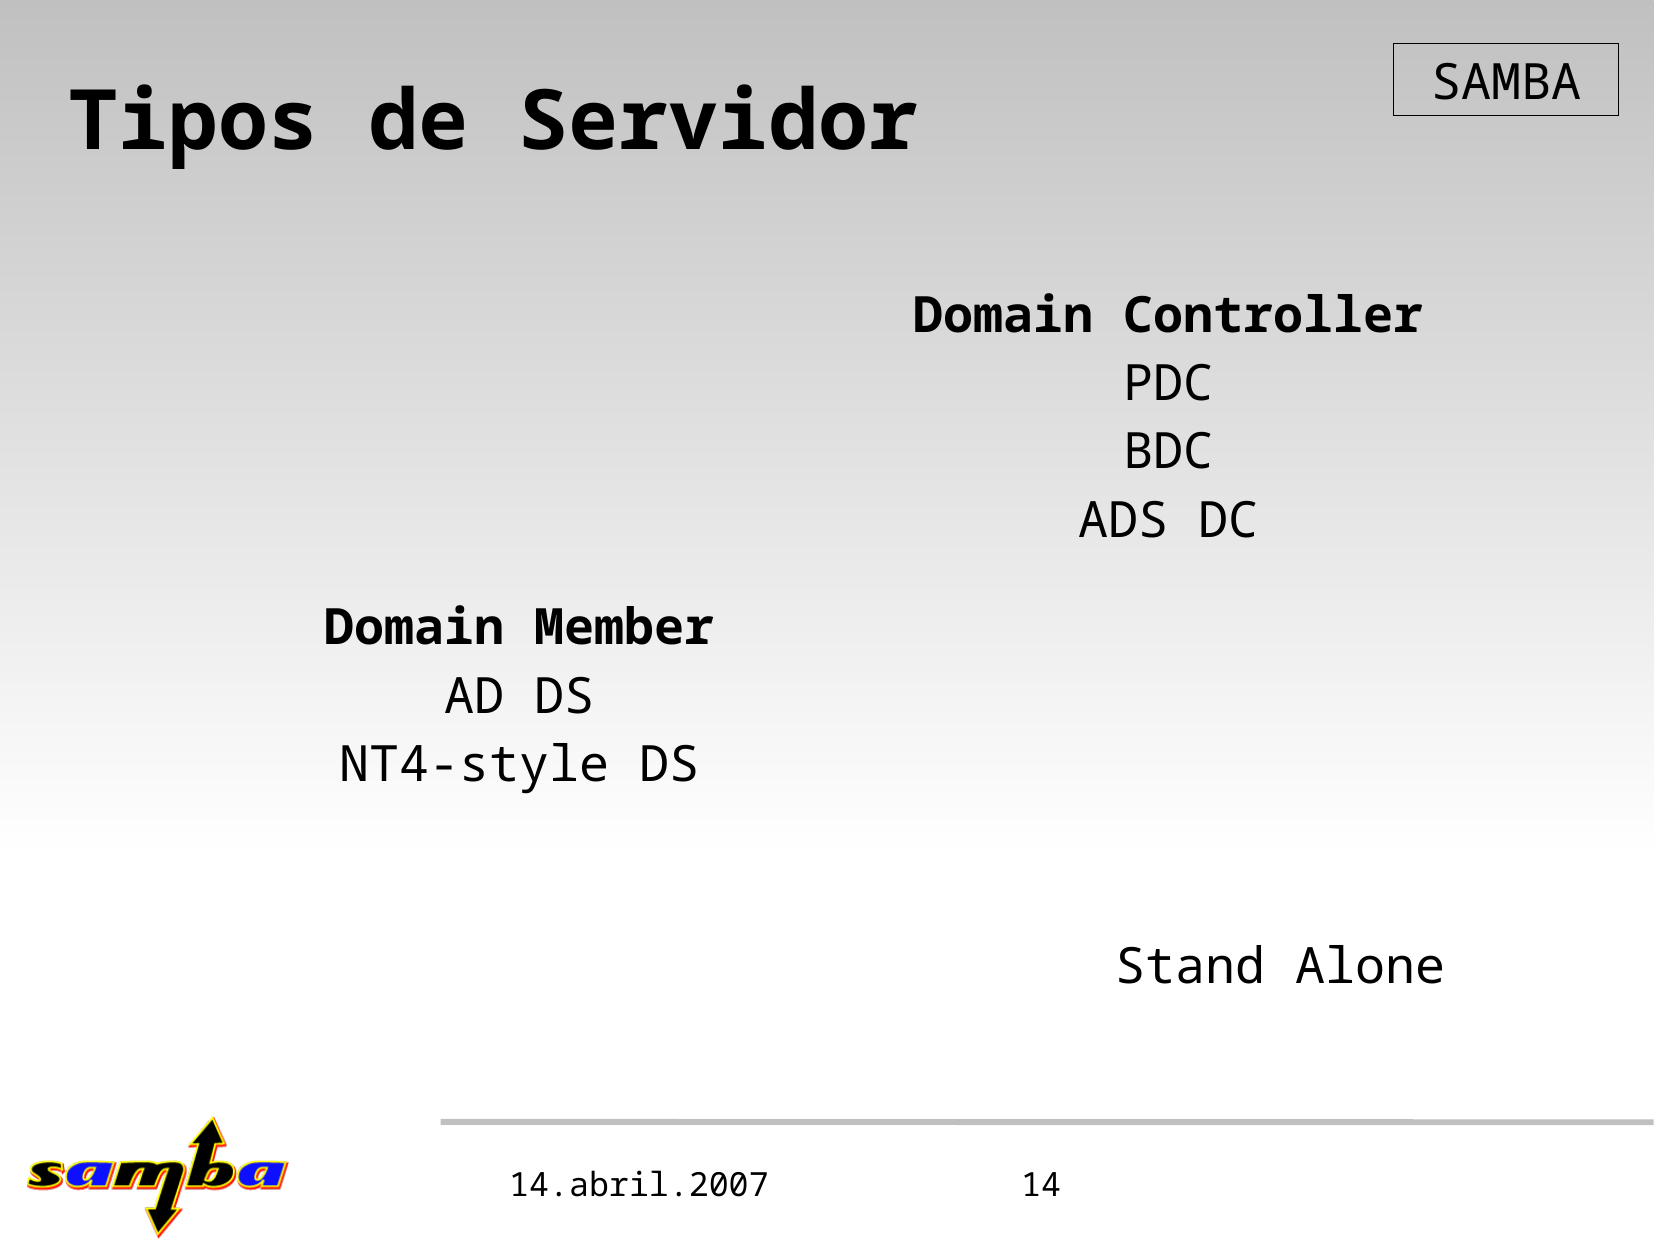

SAMBA
Tipos de Servidor
Domain Controller
PDC
BDC
ADS DC
Domain Member
AD DS
NT4-style DS
Stand Alone